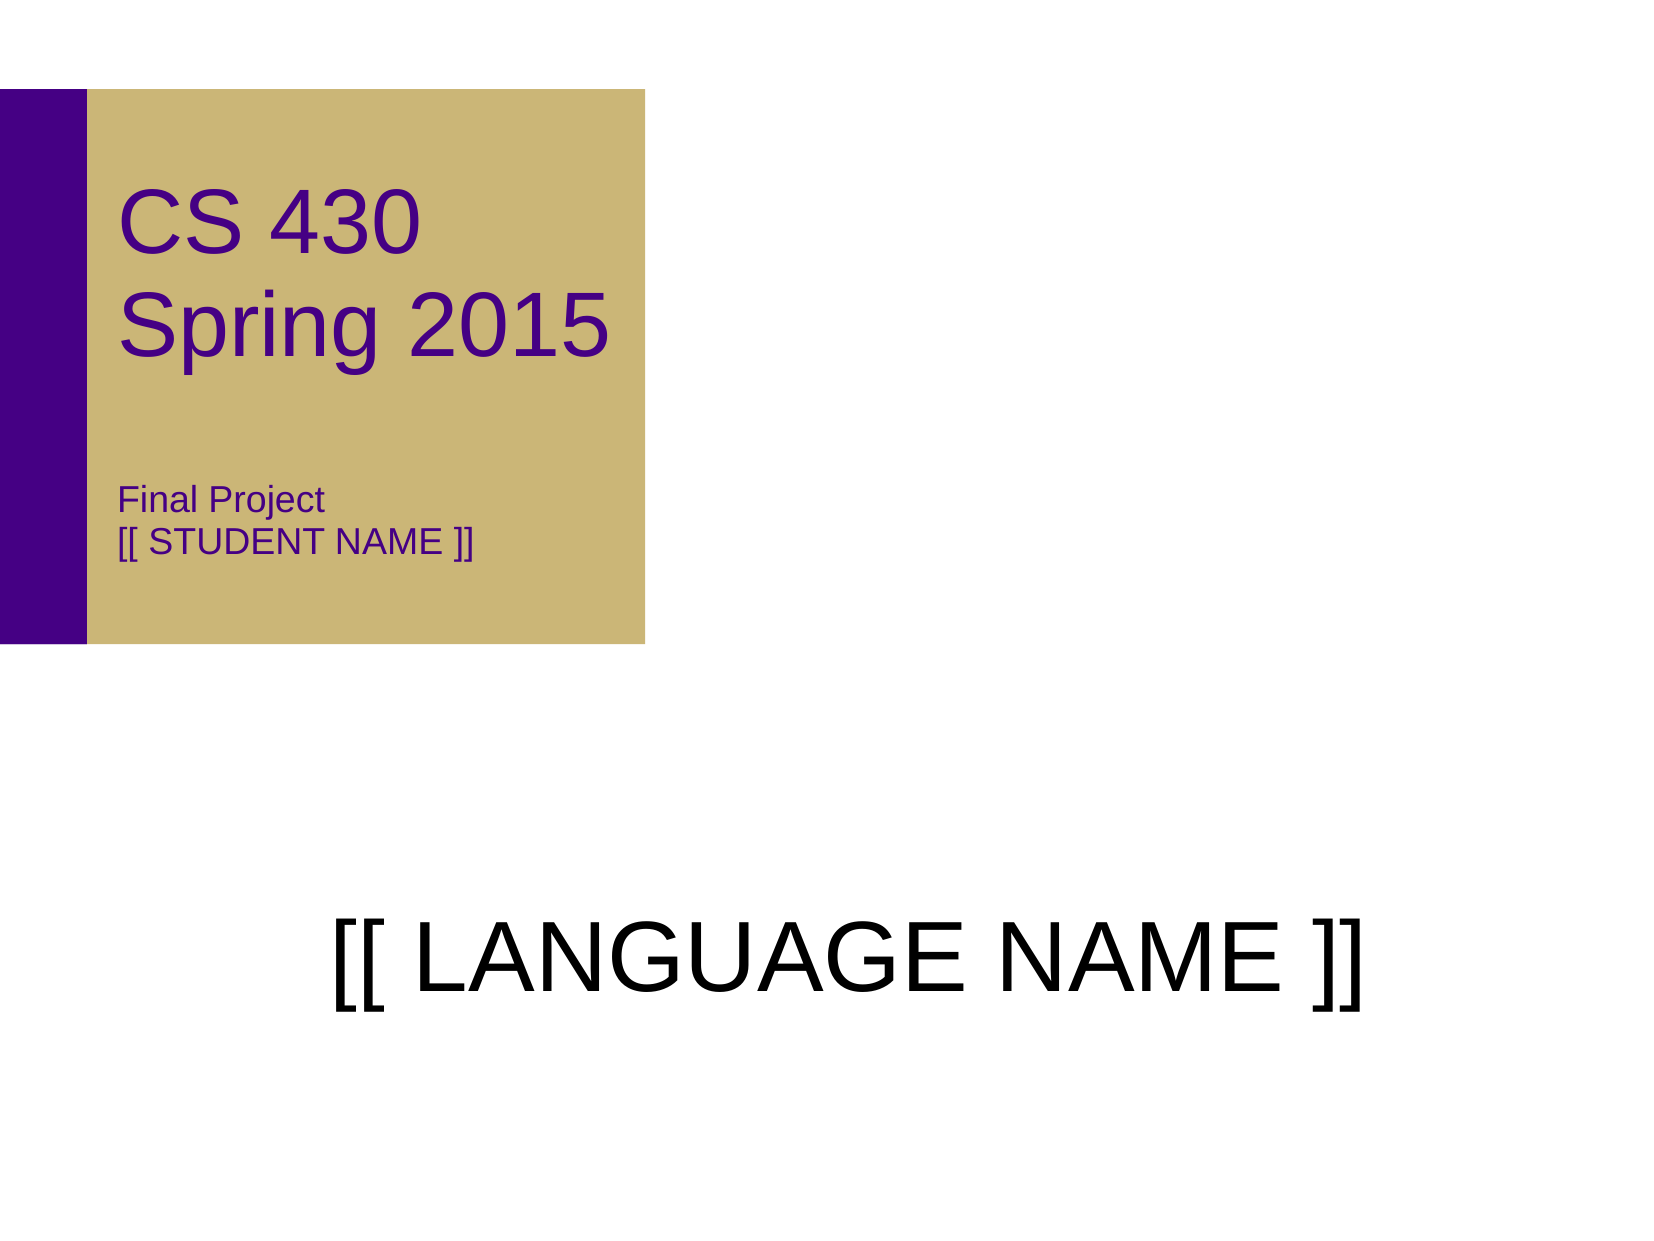

# CS 430 Spring 2015 Final Project [[ STUDENT NAME ]]
[[ LANGUAGE NAME ]]